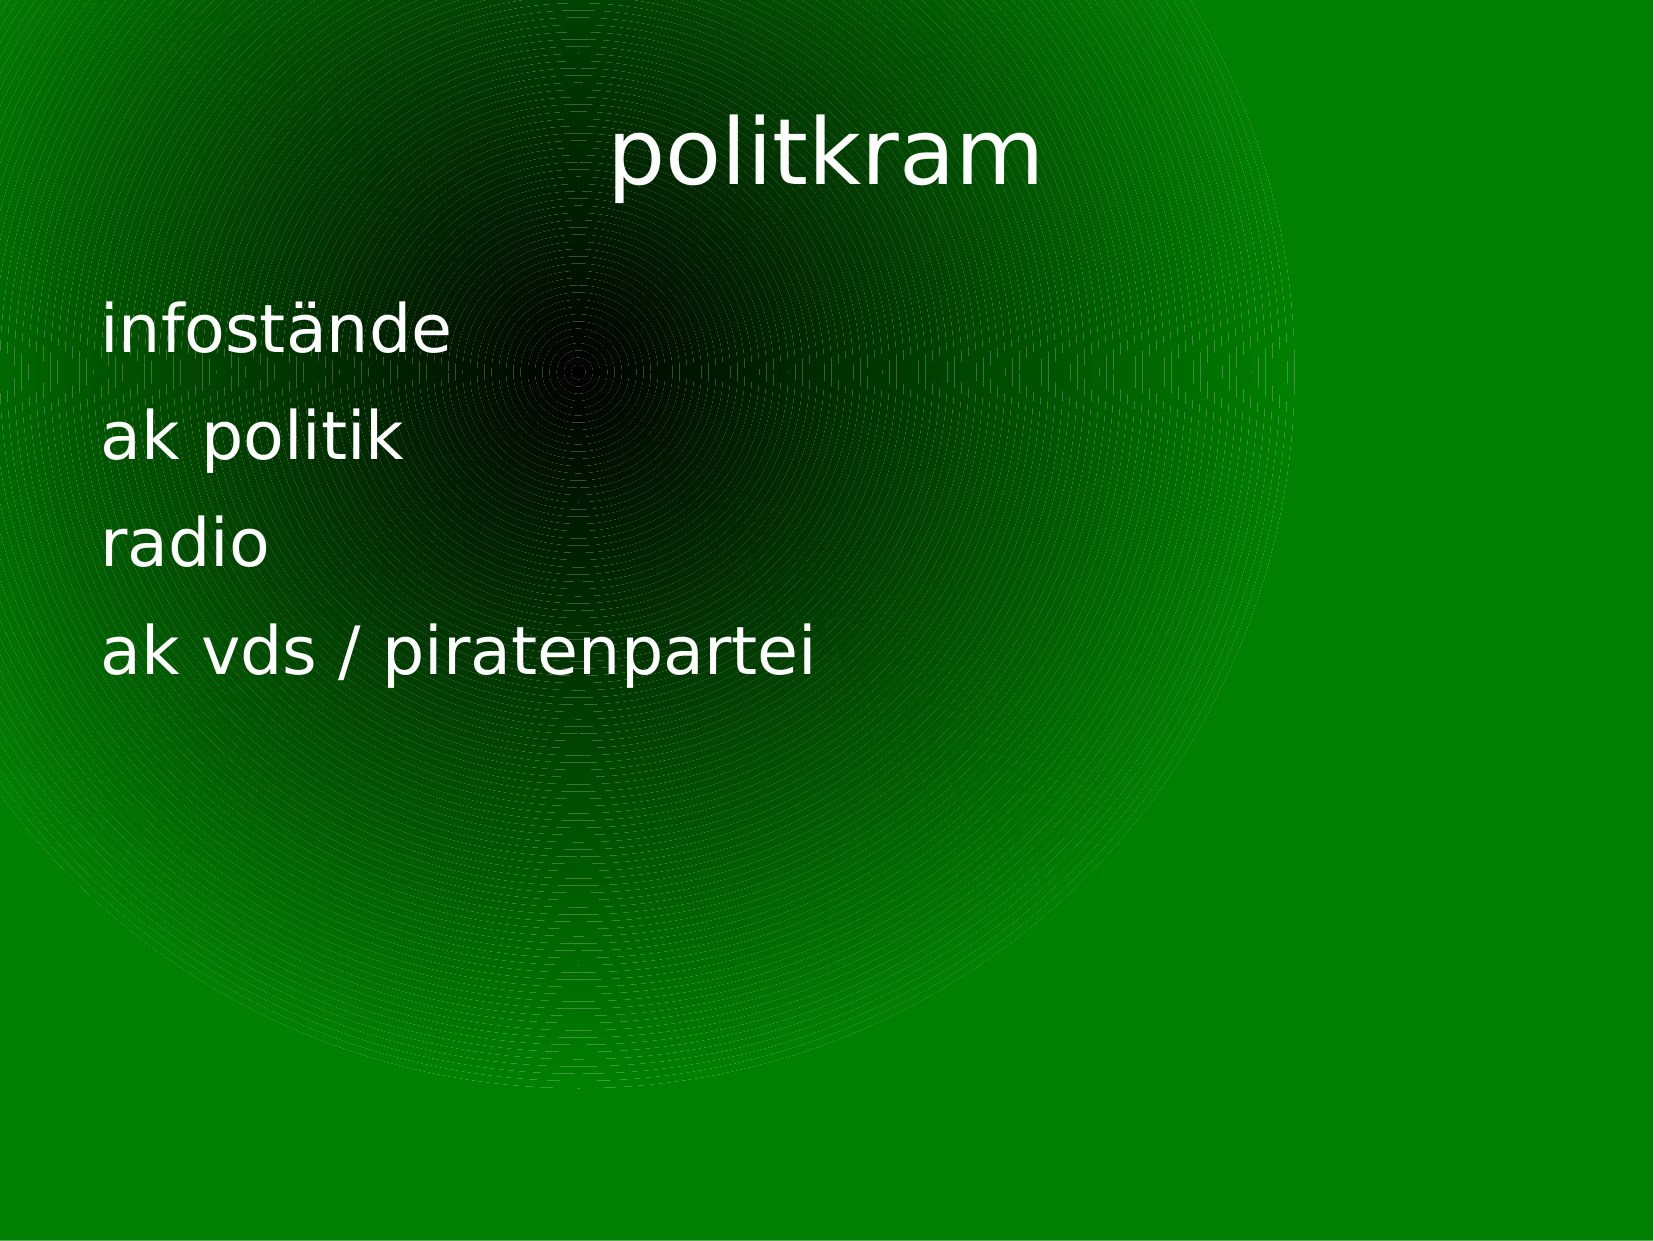

# politkram
infostände
ak politik
radio
ak vds / piratenpartei